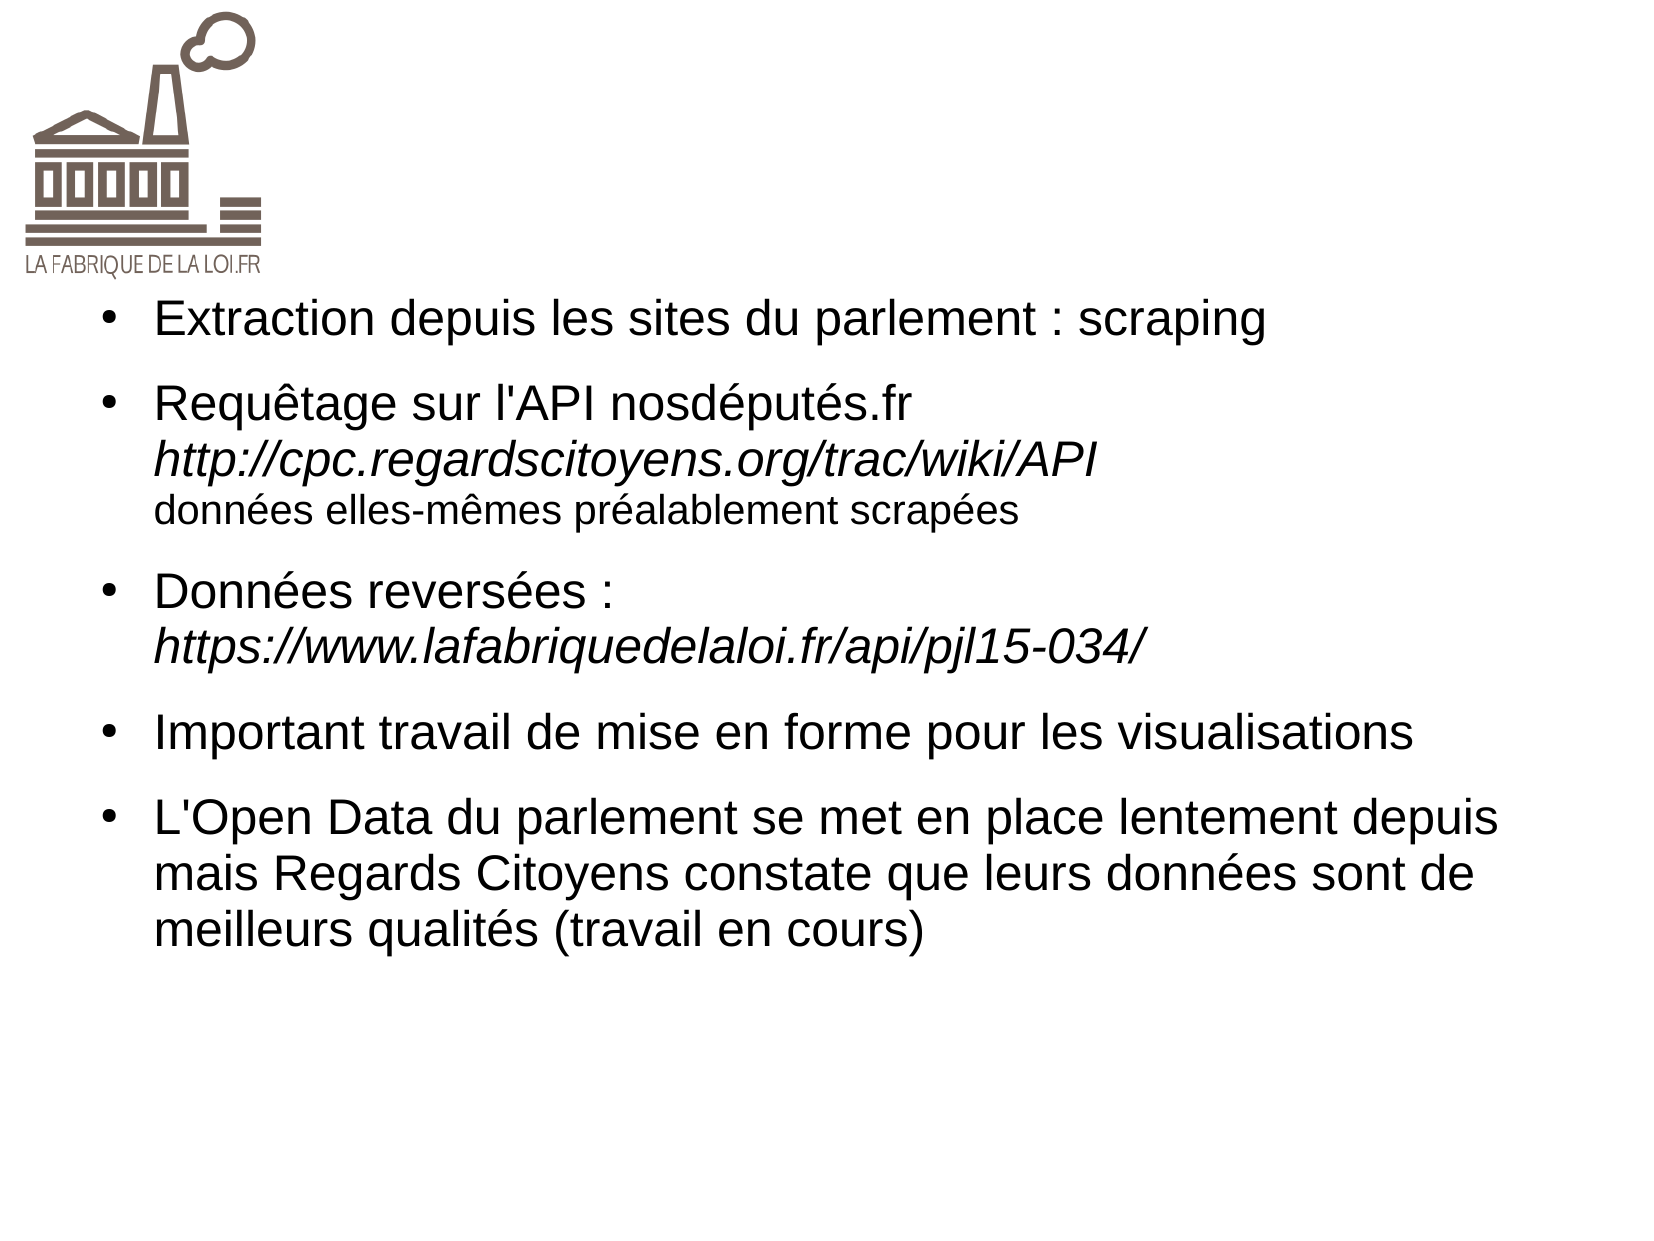

#
Extraction depuis les sites du parlement : scraping
Requêtage sur l'API nosdéputés.fr
http://cpc.regardscitoyens.org/trac/wiki/API
données elles-mêmes préalablement scrapées
Données reversées :
https://www.lafabriquedelaloi.fr/api/pjl15-034/
Important travail de mise en forme pour les visualisations
L'Open Data du parlement se met en place lentement depuis mais Regards Citoyens constate que leurs données sont de meilleurs qualités (travail en cours)